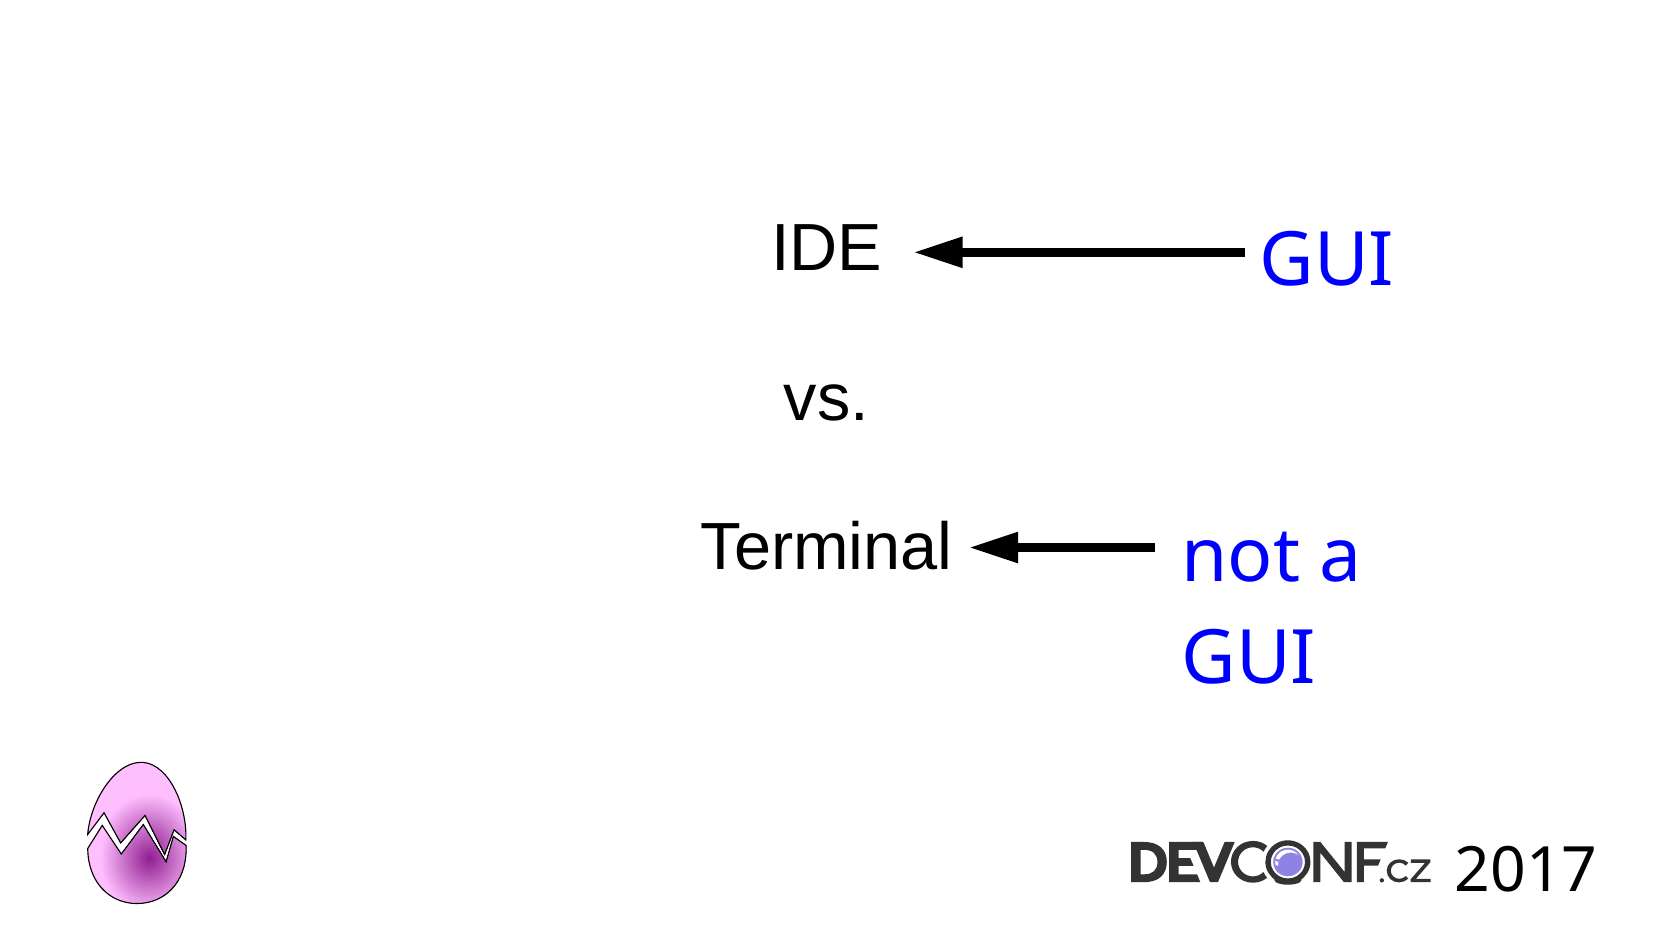

# IDE
vs.
Terminal
GUI
not a GUI